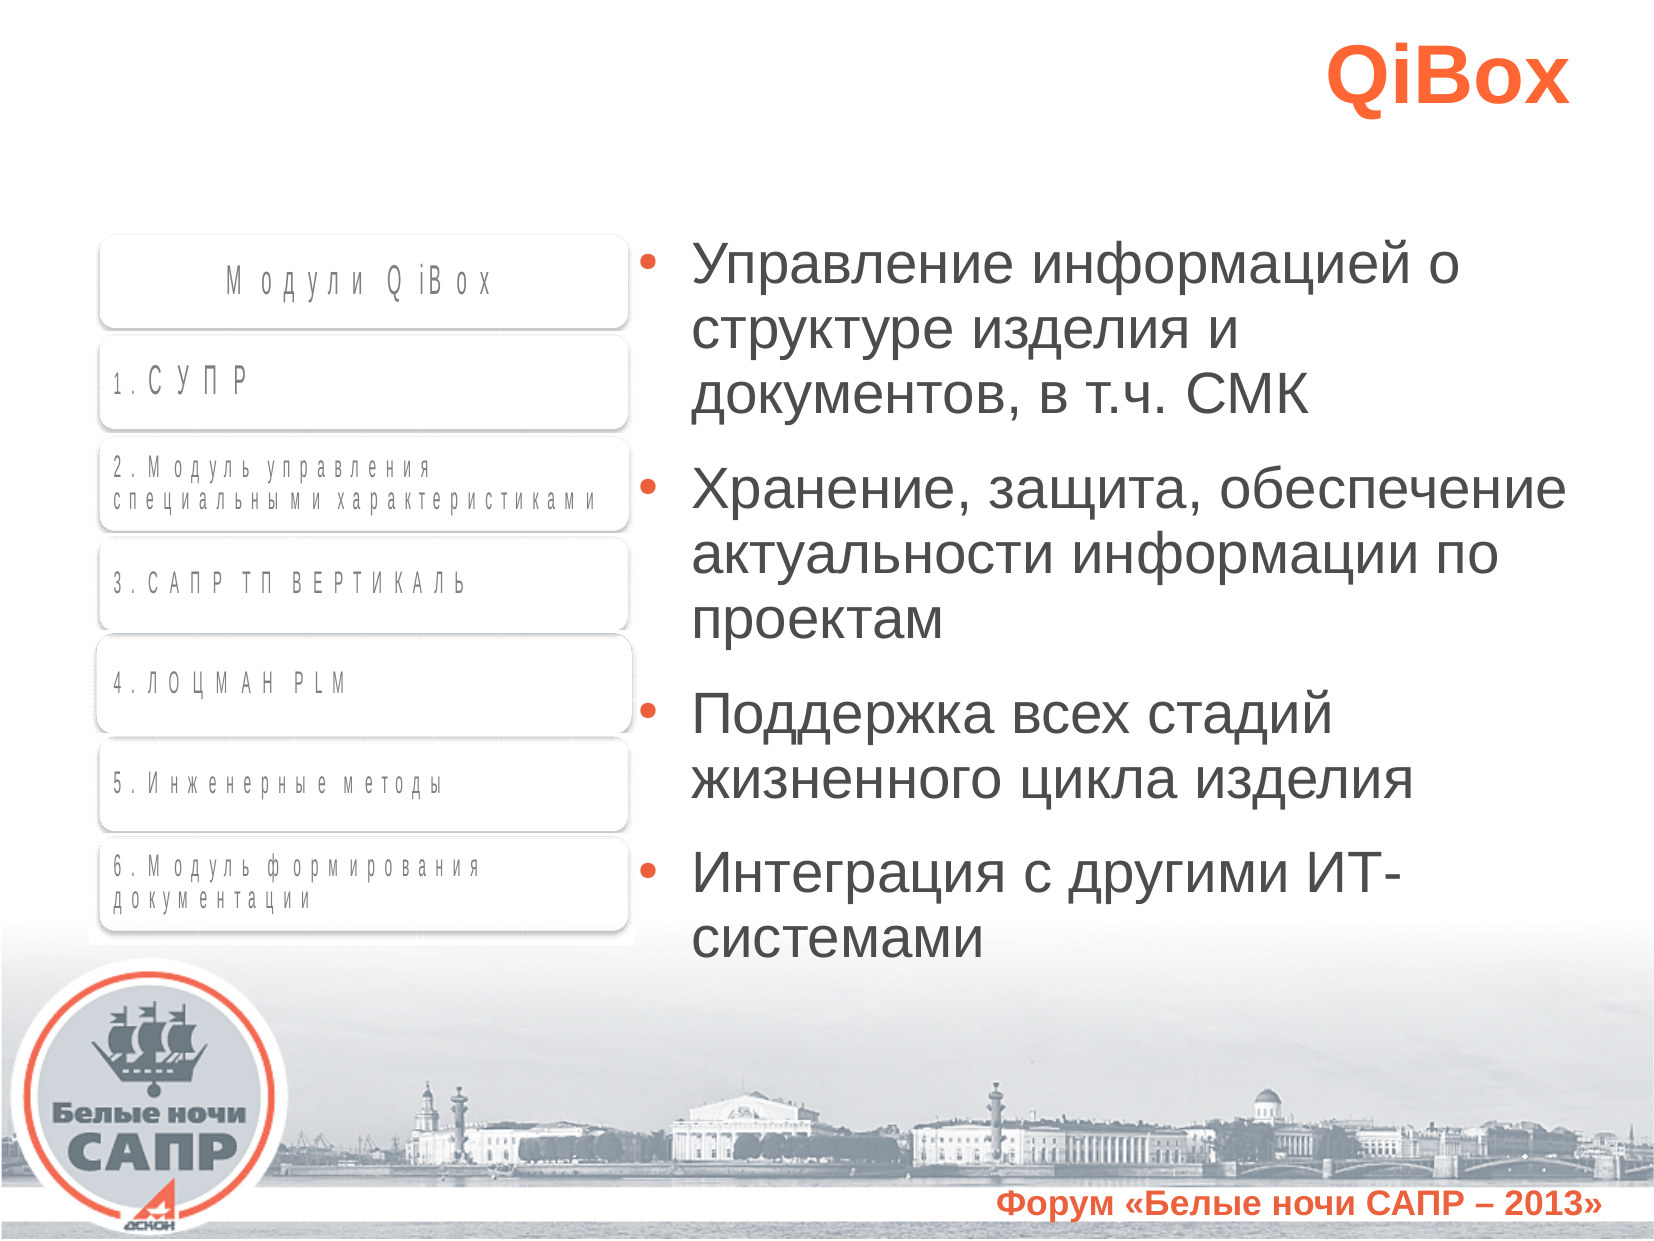

# QiBox
Управление информацией о структуре изделия и документов, в т.ч. СМК
Хранение, защита, обеспечение актуальности информации по проектам
Поддержка всех стадий жизненного цикла изделия
Интеграция с другими ИТ-системами